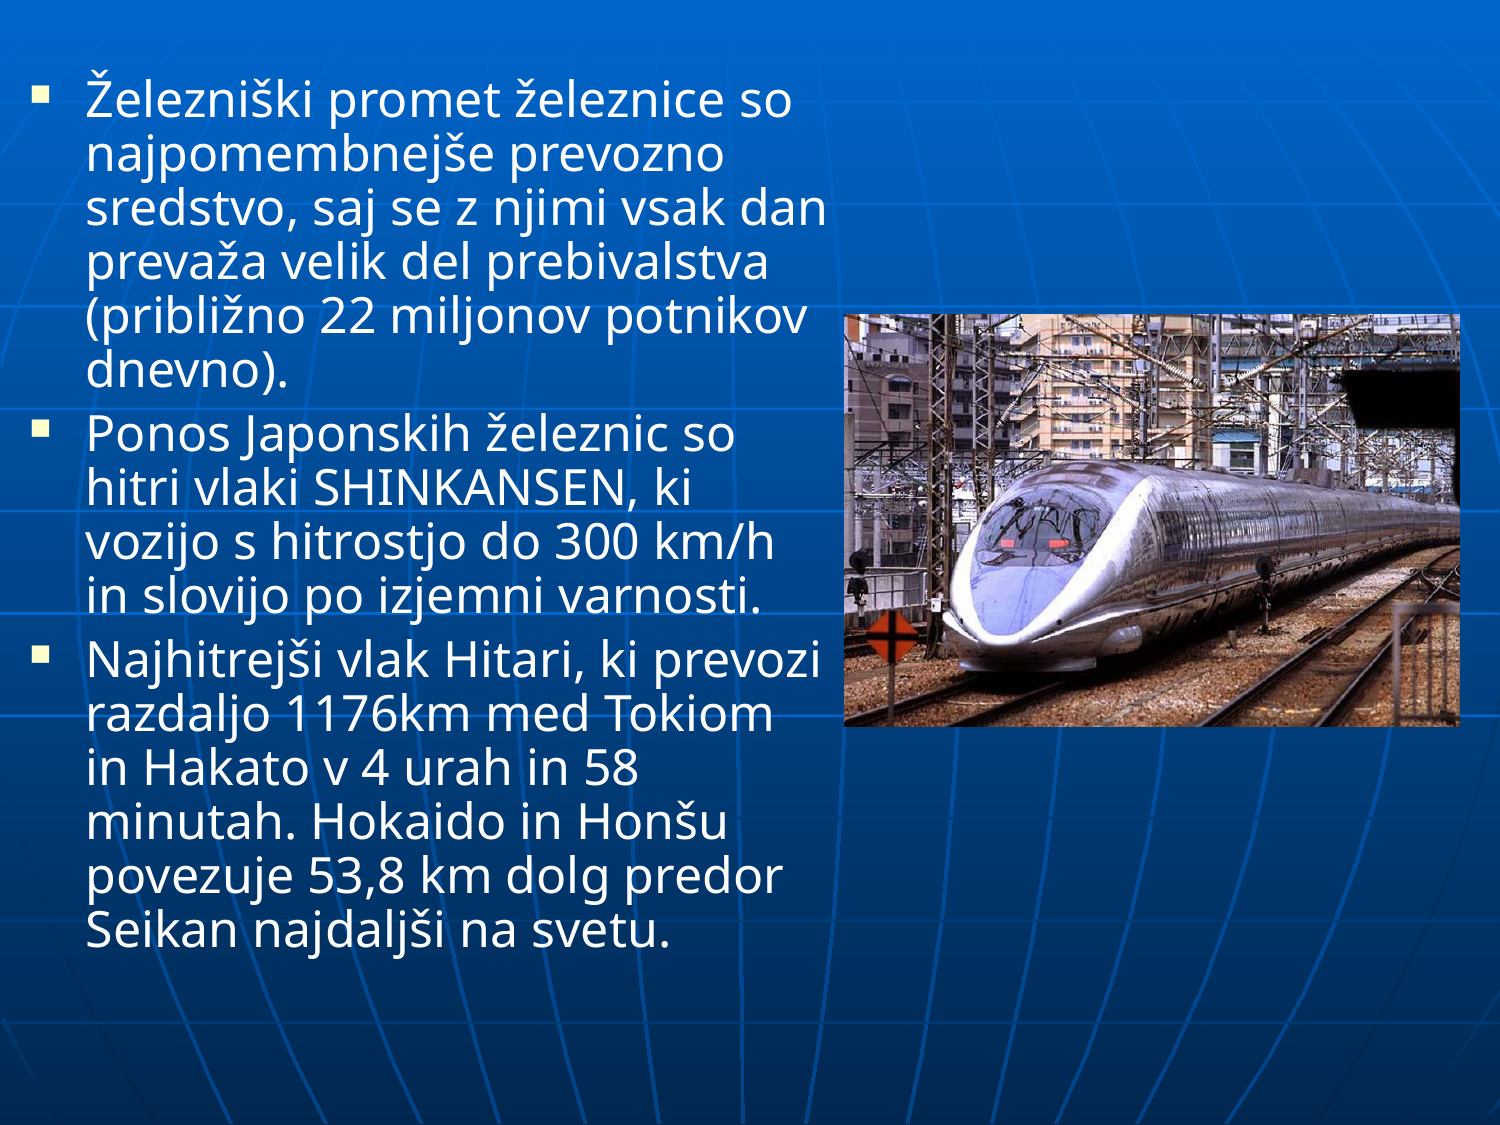

# Železniški promet železnice so najpomembnejše prevozno sredstvo, saj se z njimi vsak dan prevaža velik del prebivalstva (približno 22 miljonov potnikov dnevno).
Ponos Japonskih železnic so hitri vlaki SHINKANSEN, ki vozijo s hitrostjo do 300 km/h in slovijo po izjemni varnosti.
Najhitrejši vlak Hitari, ki prevozi razdaljo 1176km med Tokiom in Hakato v 4 urah in 58 minutah. Hokaido in Honšu povezuje 53,8 km dolg predor Seikan najdaljši na svetu.